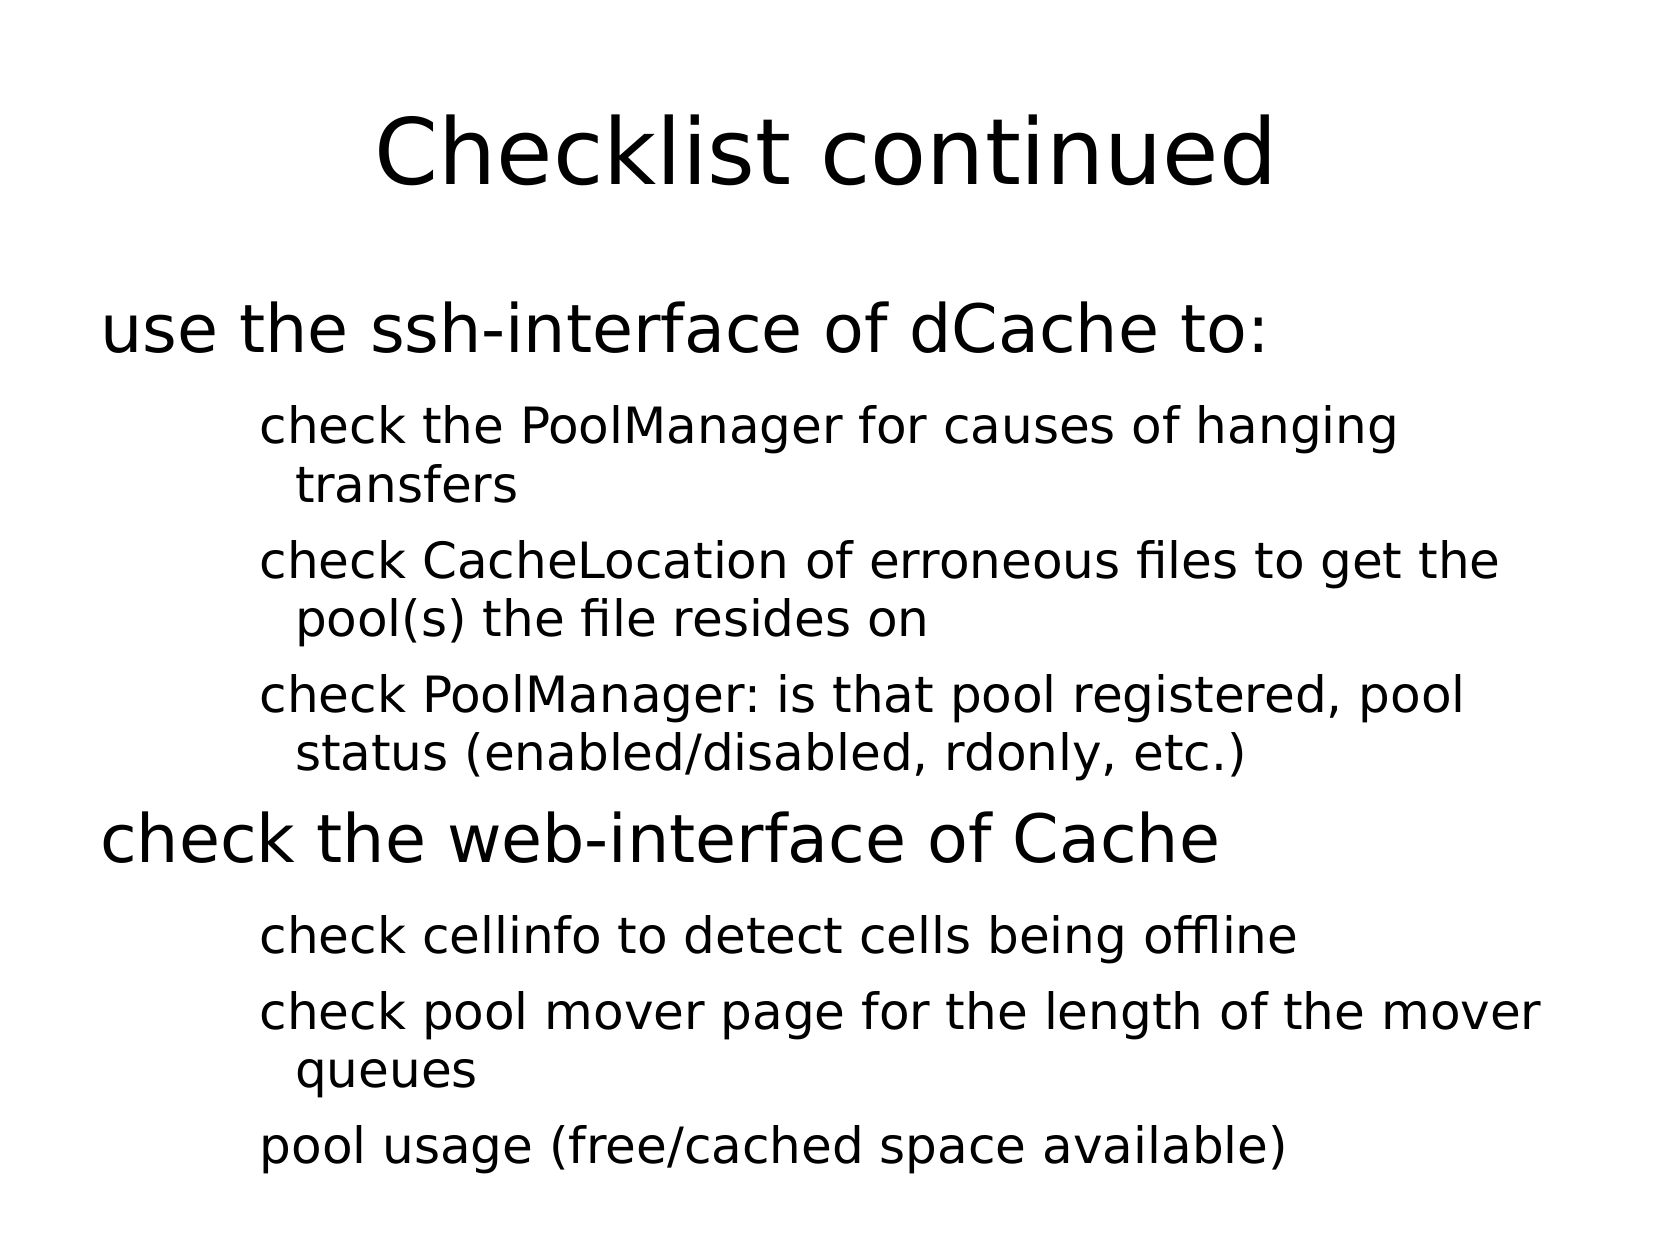

# Checklist continued
use the ssh-interface of dCache to:
check the PoolManager for causes of hanging transfers
check CacheLocation of erroneous files to get the pool(s) the file resides on
check PoolManager: is that pool registered, pool status (enabled/disabled, rdonly, etc.)
check the web-interface of Cache
check cellinfo to detect cells being offline
check pool mover page for the length of the mover queues
pool usage (free/cached space available)